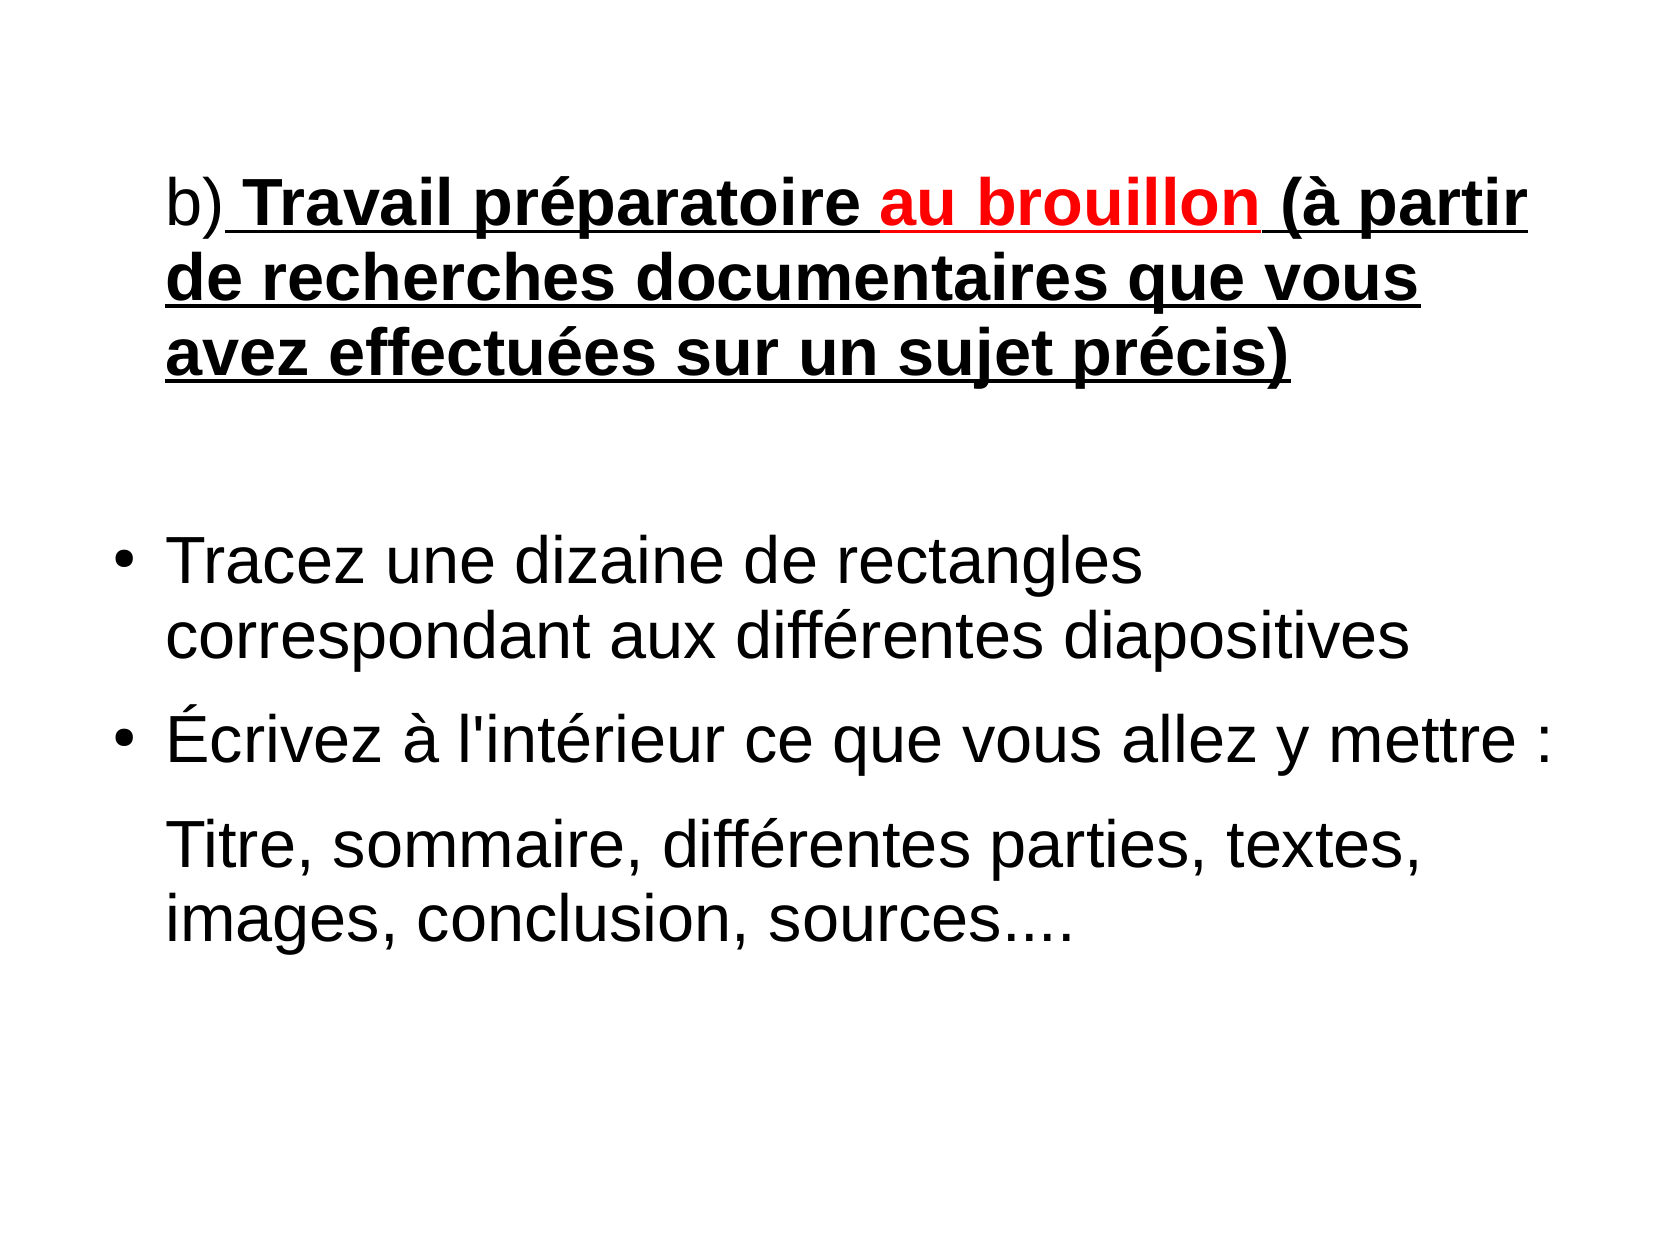

# b) Travail préparatoire au brouillon (à partir de recherches documentaires que vous avez effectuées sur un sujet précis)
Tracez une dizaine de rectangles correspondant aux différentes diapositives
Écrivez à l'intérieur ce que vous allez y mettre :
Titre, sommaire, différentes parties, textes, images, conclusion, sources....